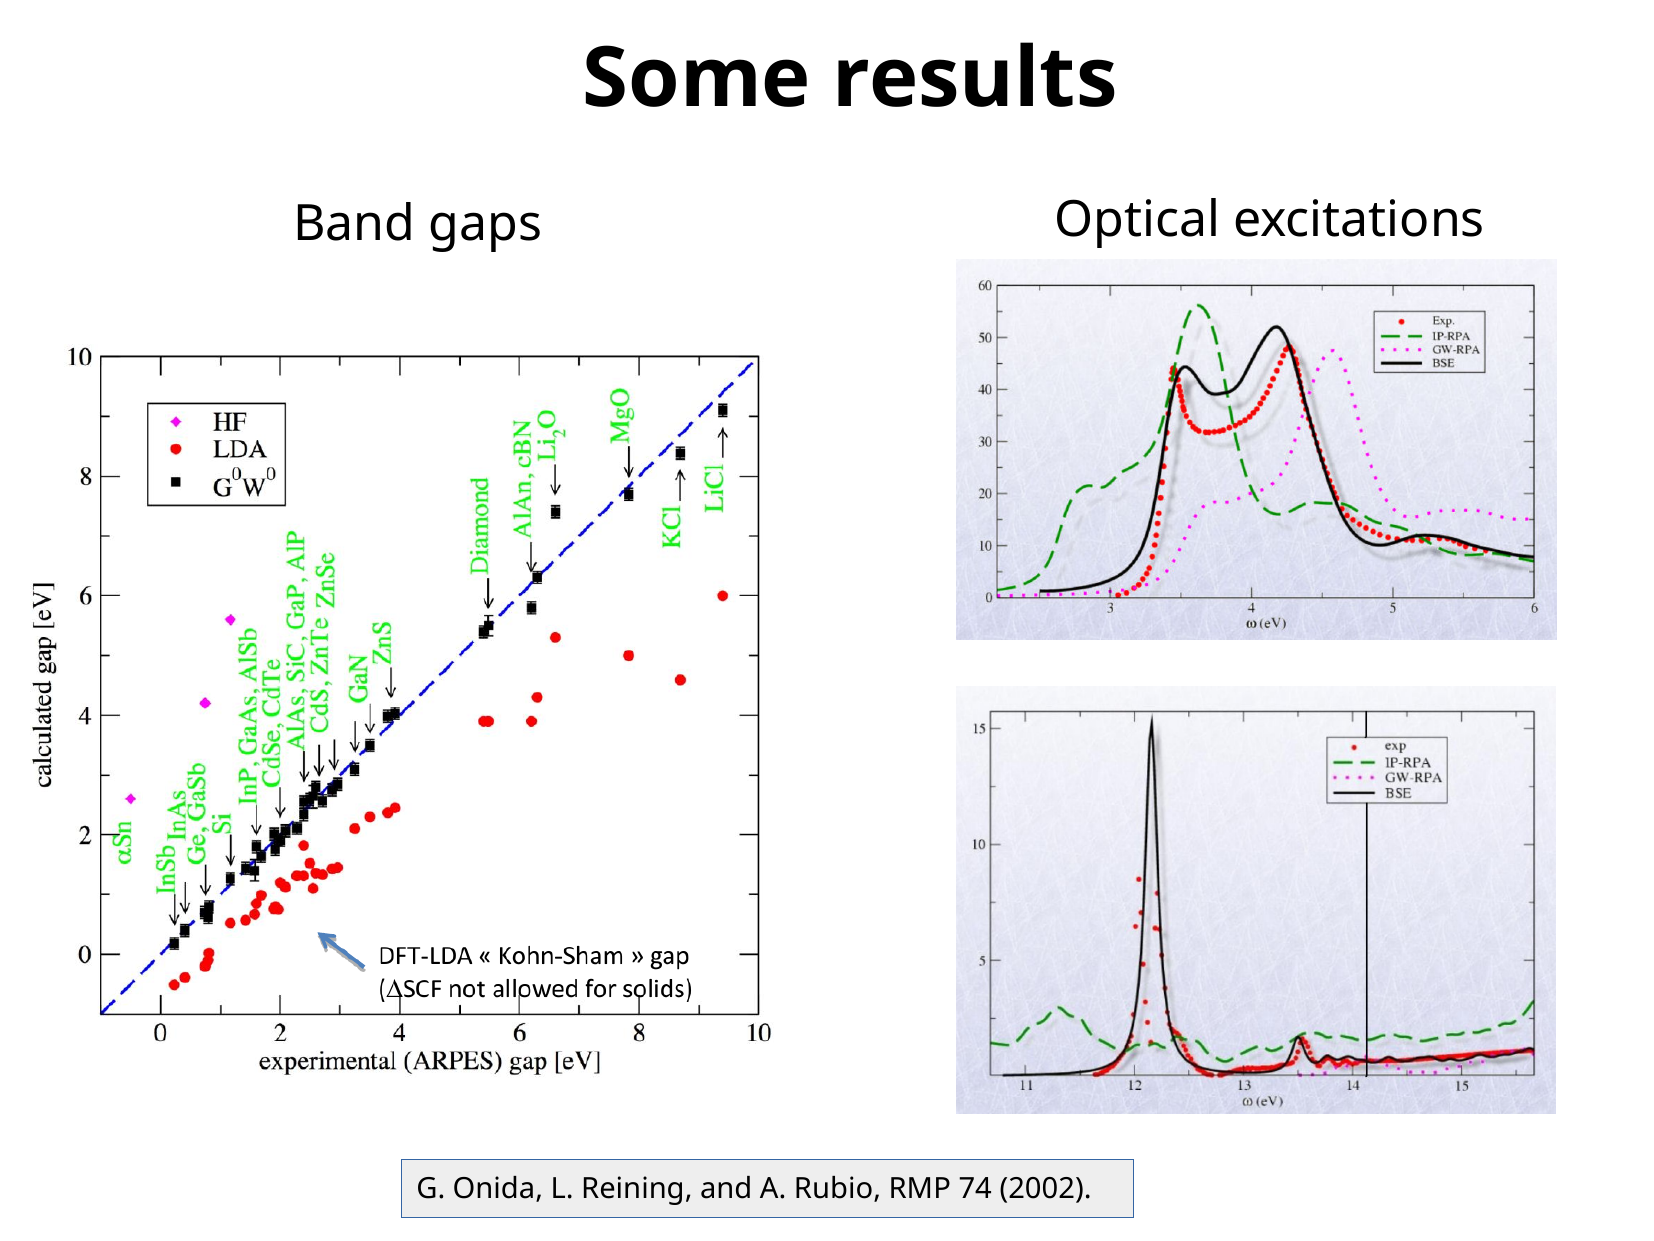

# Some results
Optical excitations
Band gaps
G. Onida, L. Reining, and A. Rubio, RMP 74 (2002).